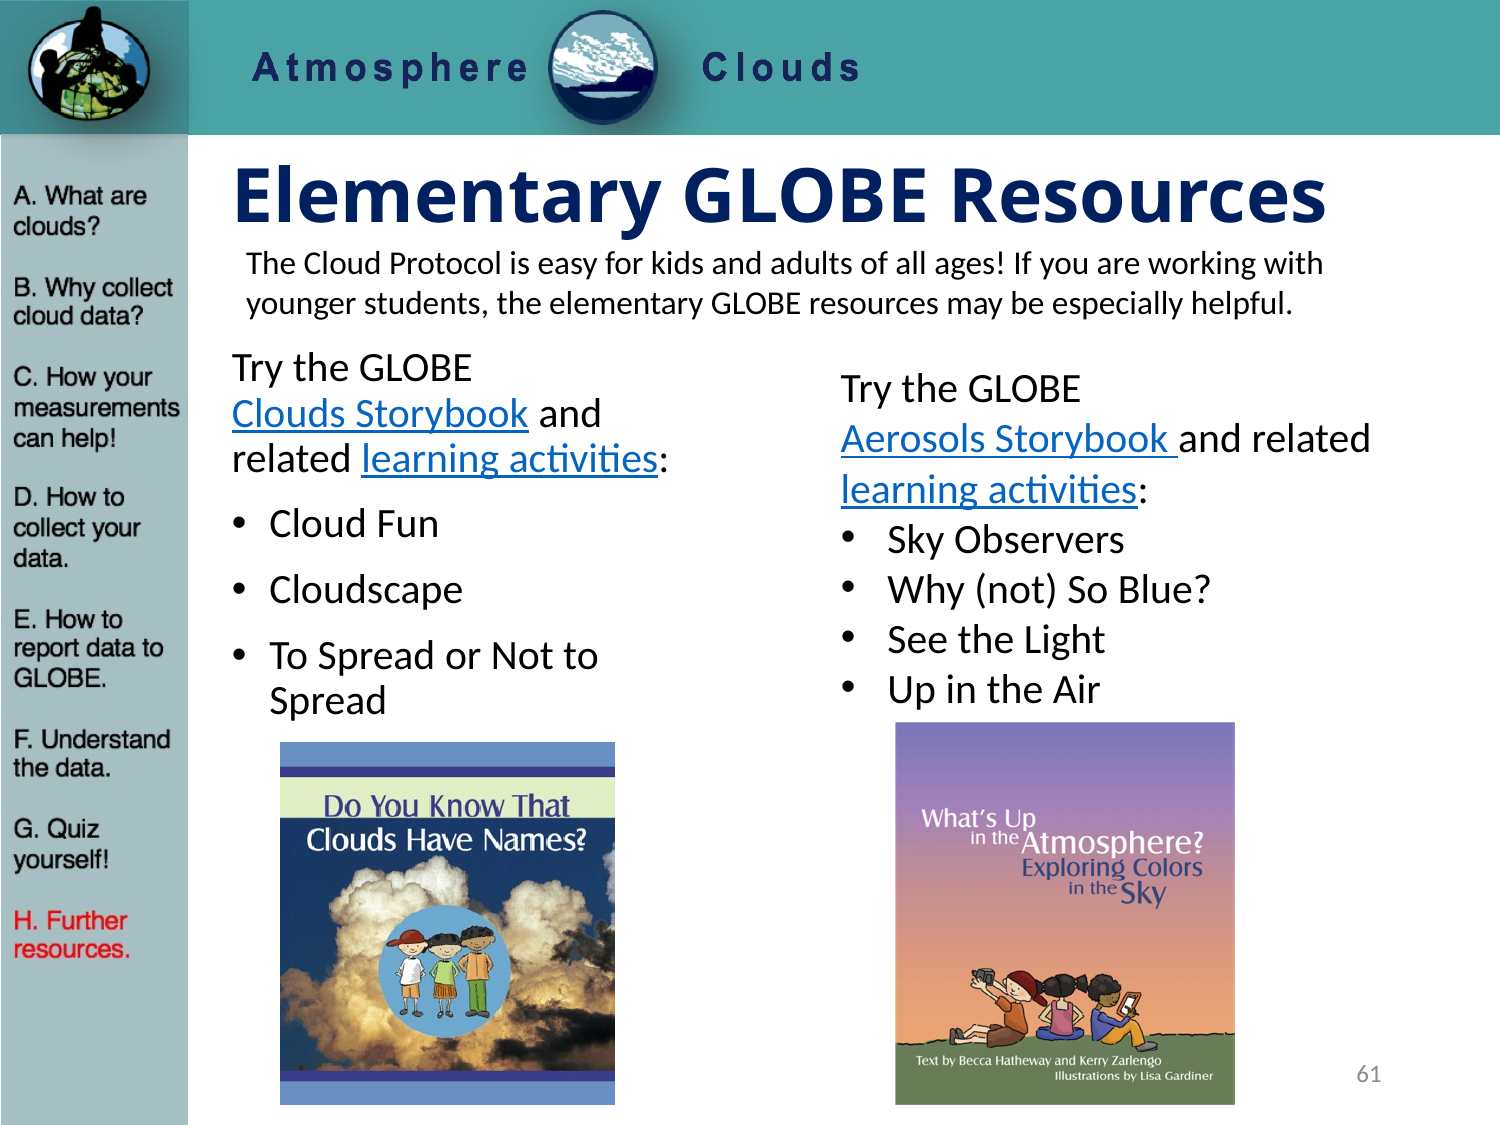

# Elementary GLOBE Resources
The Cloud Protocol is easy for kids and adults of all ages! If you are working with younger students, the elementary GLOBE resources may be especially helpful.
Try the GLOBE Clouds Storybook and related learning activities:
Cloud Fun
Cloudscape
To Spread or Not to Spread
Try the GLOBE Aerosols Storybook and related learning activities:
Sky Observers
Why (not) So Blue?
See the Light
Up in the Air